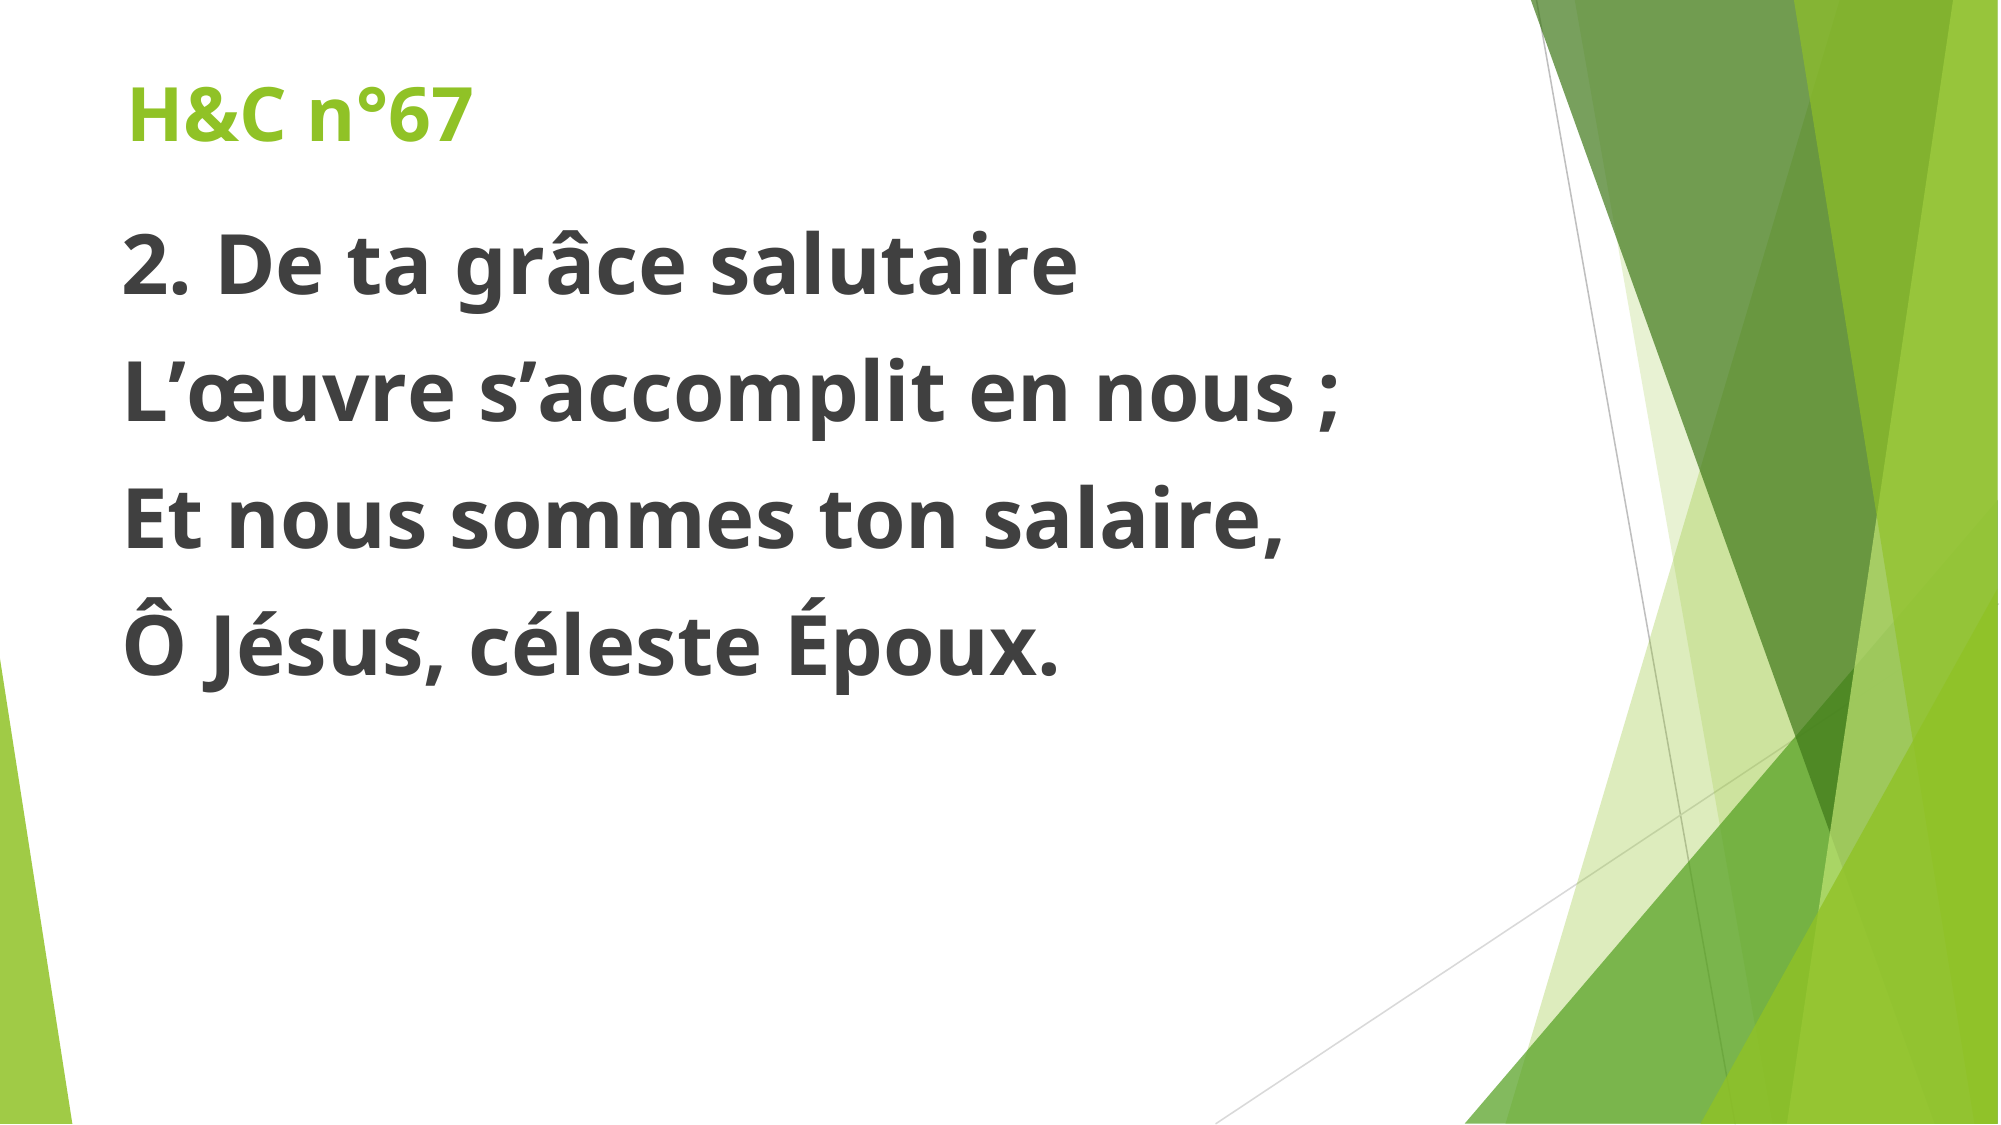

H&C n°67
2. De ta grâce salutaire
L’œuvre s’accomplit en nous ;
Et nous sommes ton salaire,
Ô Jésus, céleste Époux.